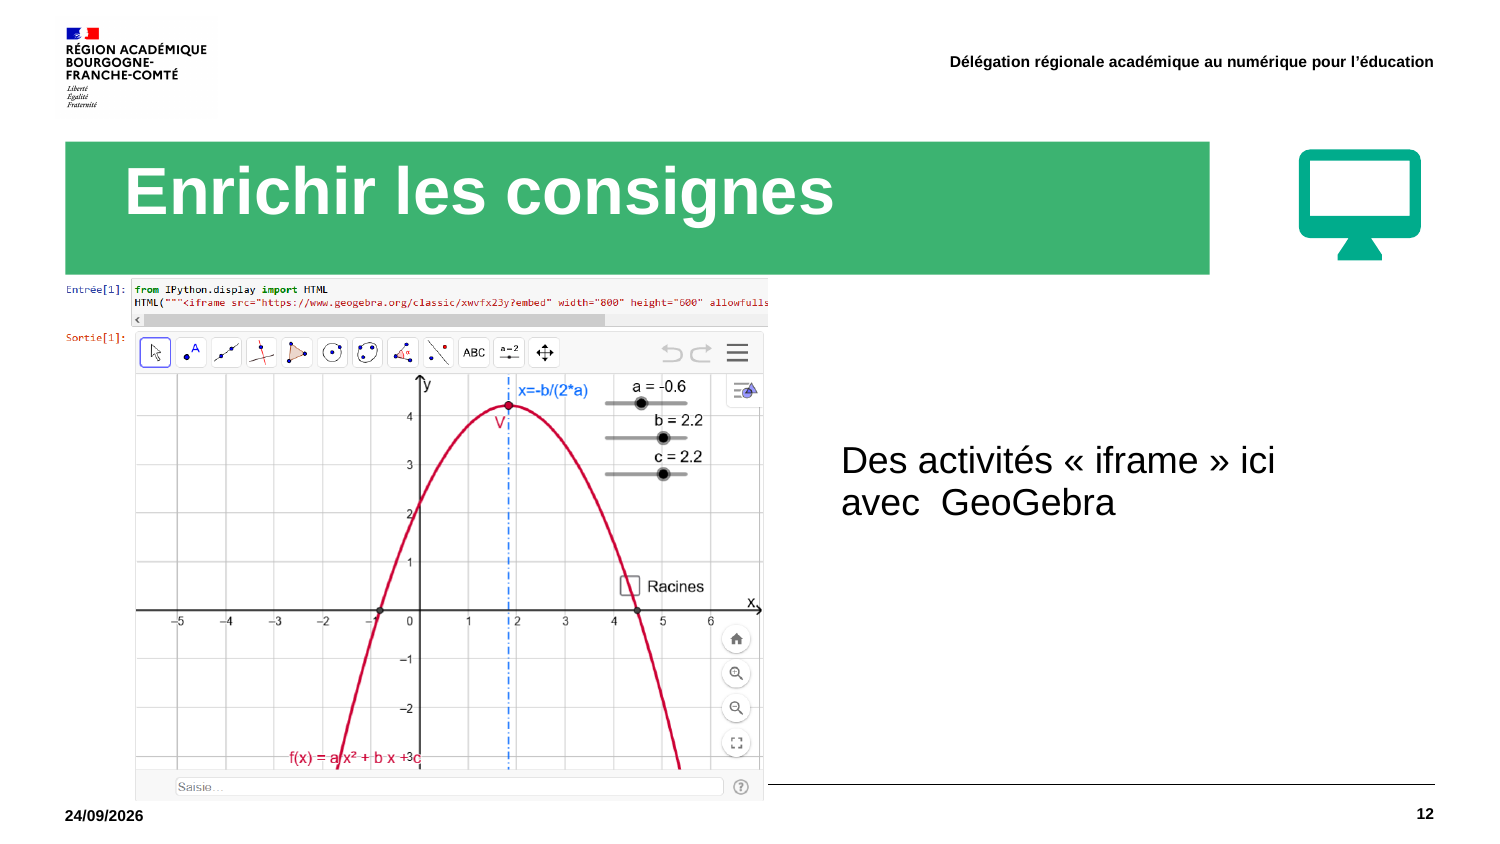

Délégation régionale académique au numérique pour l’éducation
Enrichir les consignes
Des activités « iframe » ici avec GeoGebra